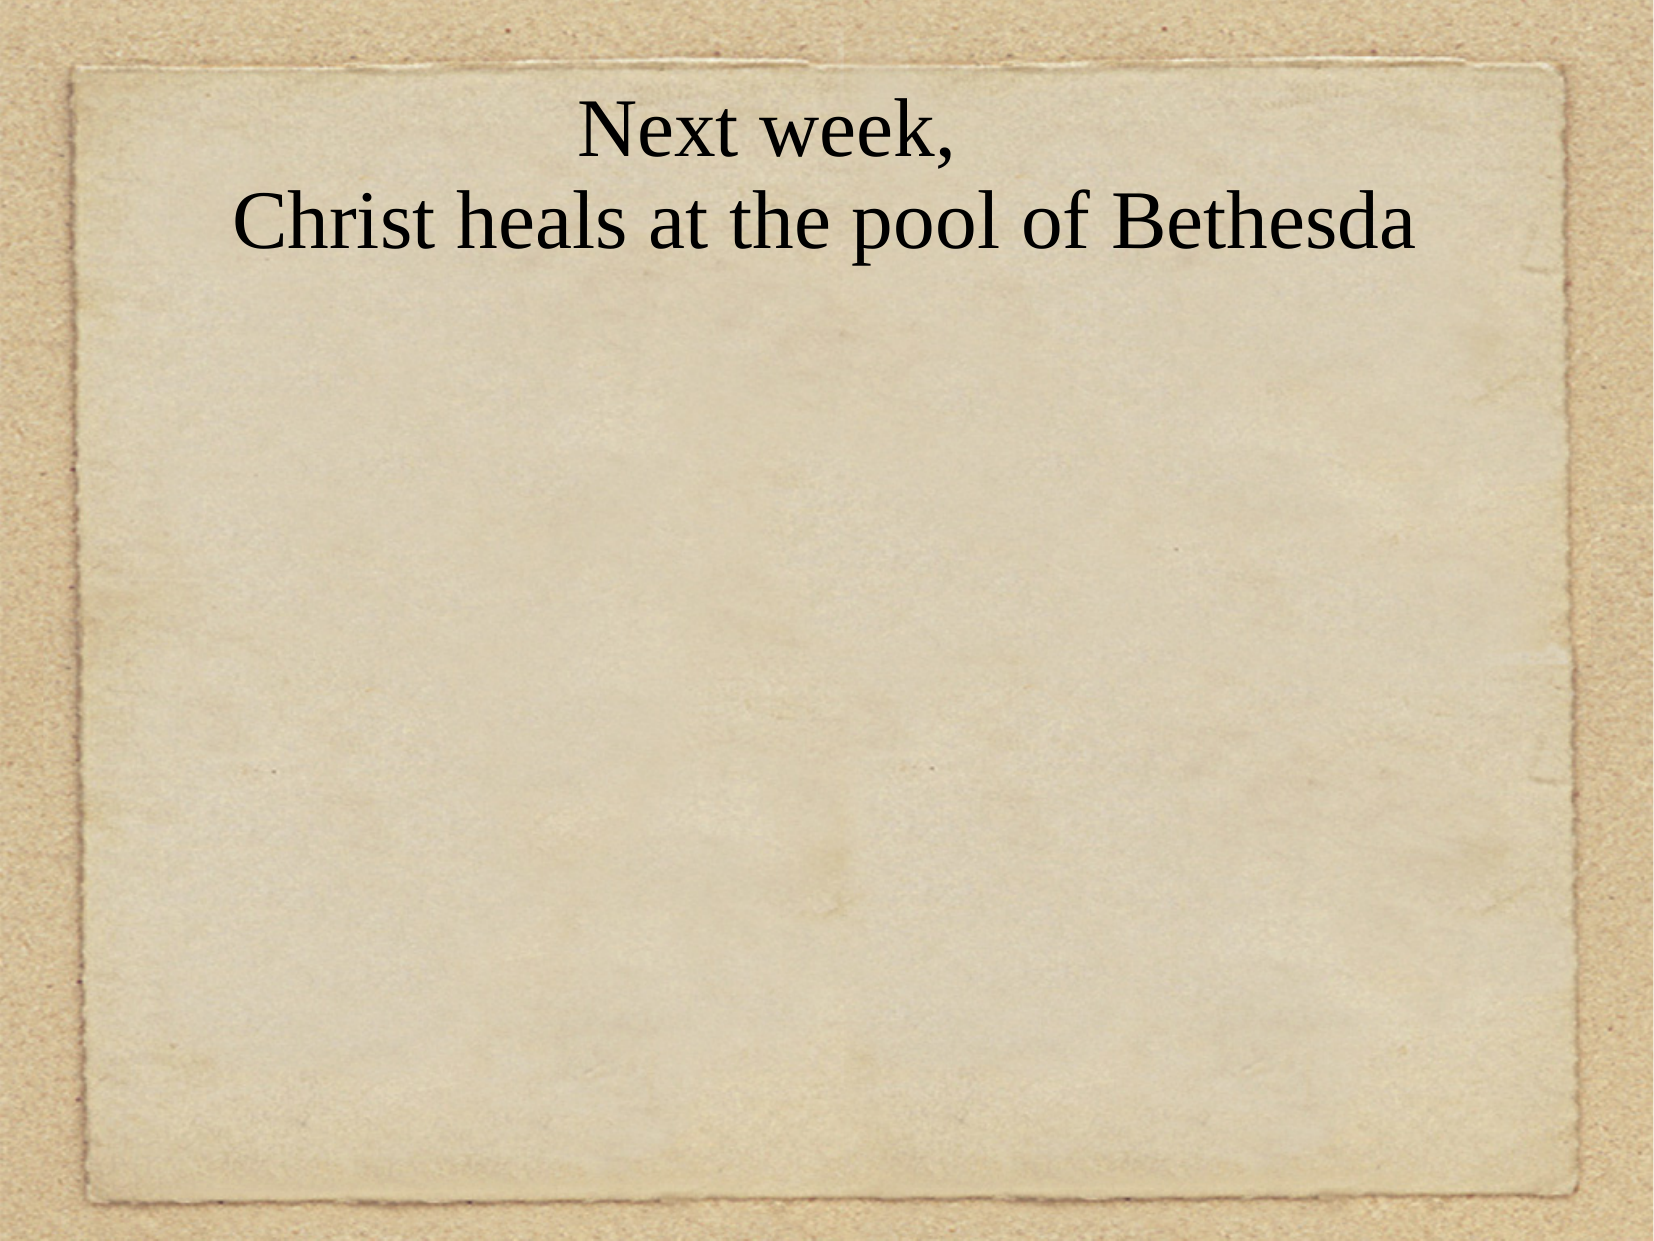

Next week,
Christ heals at the pool of Bethesda